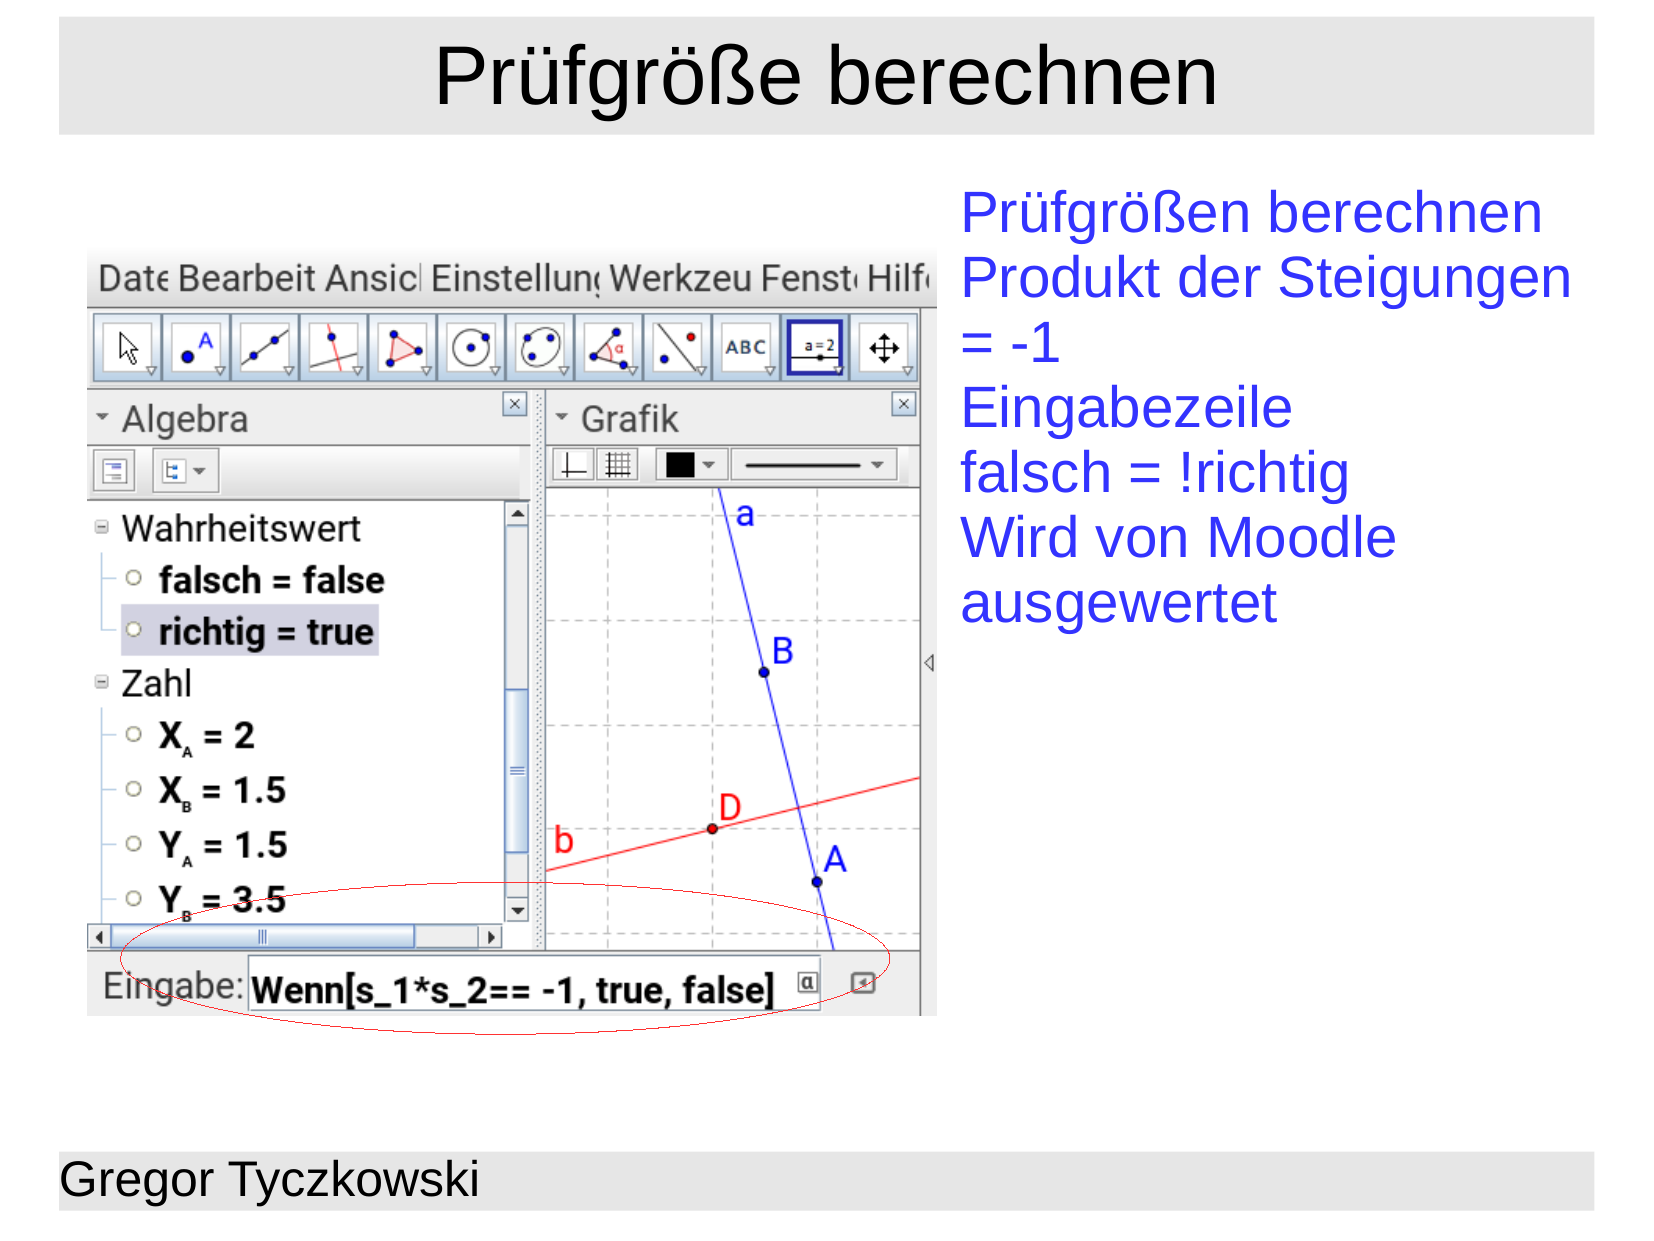

Prüfgröße berechnen
Prüfgrößen berechnen
Produkt der Steigungen = -1
Eingabezeile
falsch = !richtig
Wird von Moodle ausgewertet
# Gregor Tyczkowski